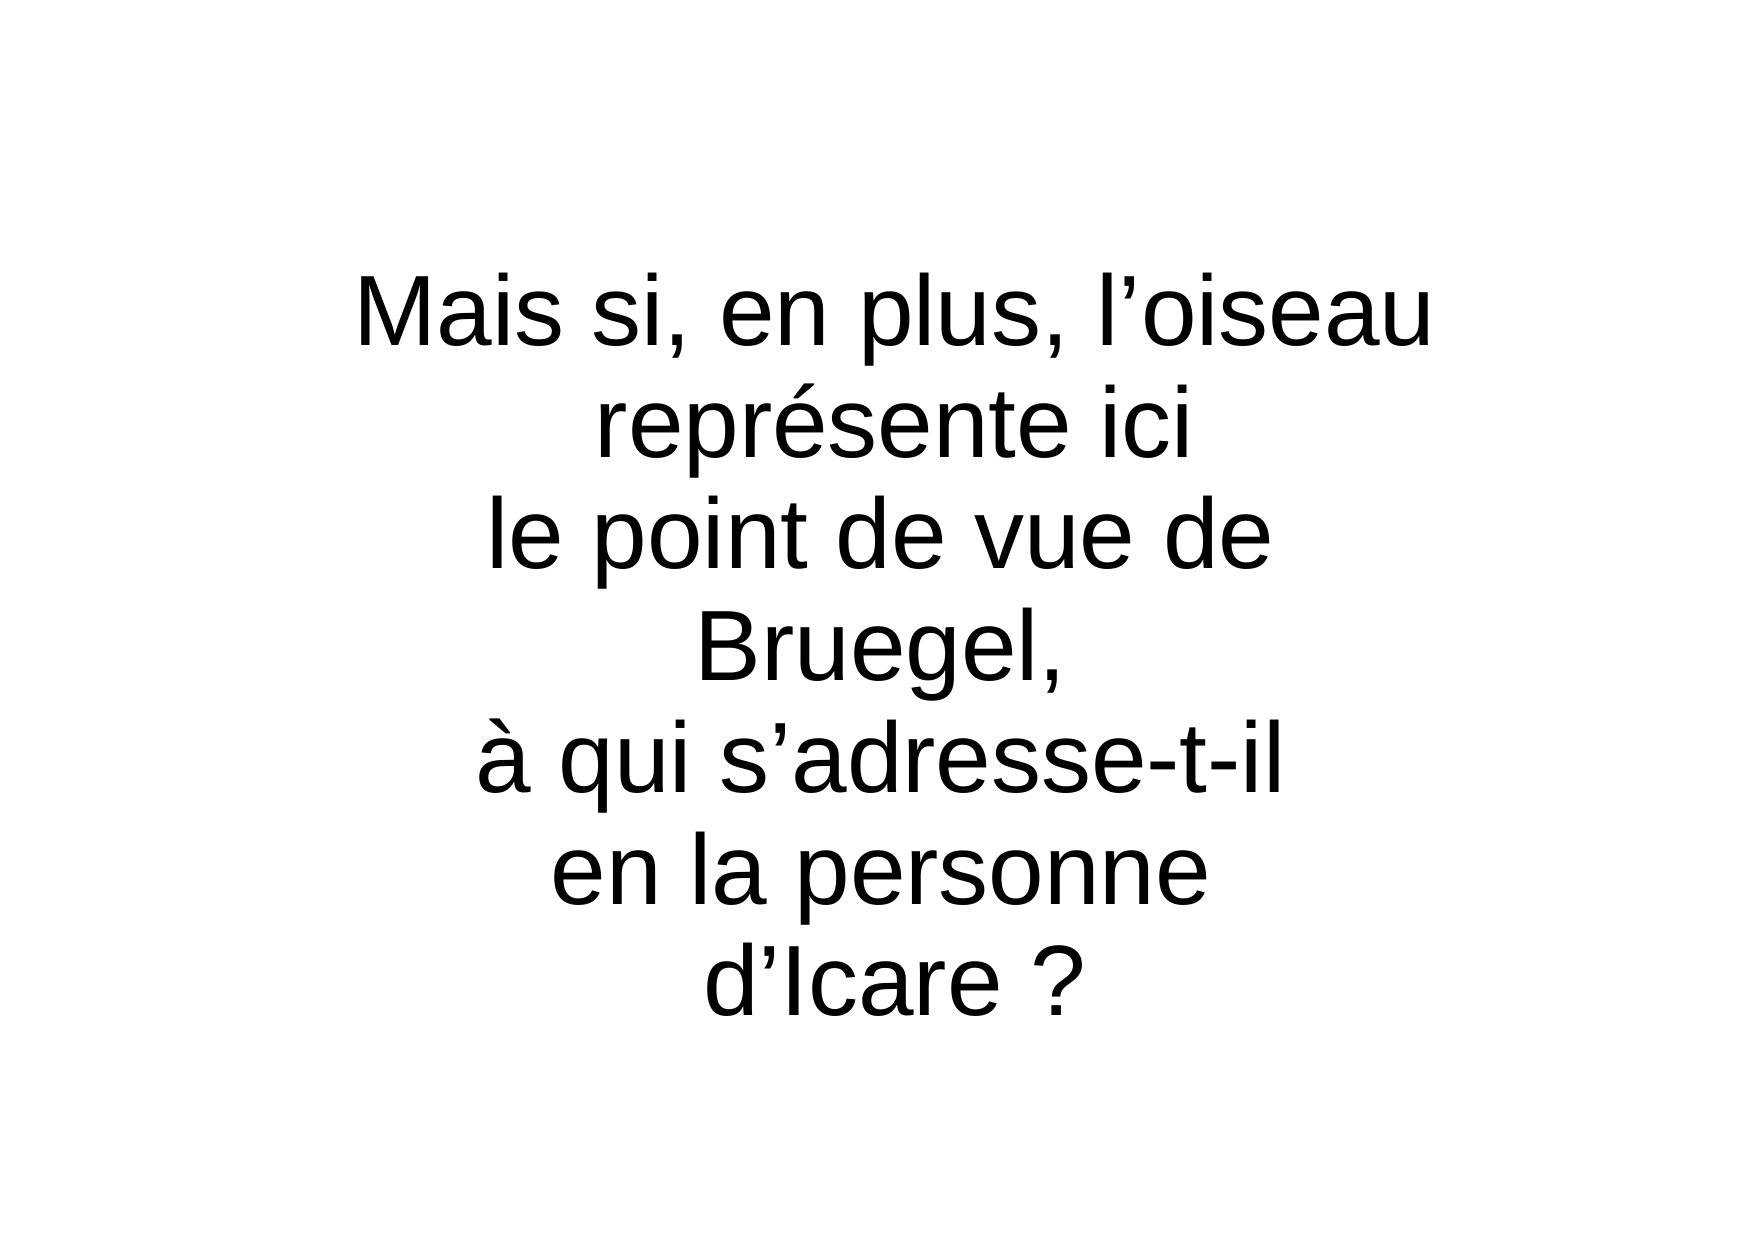

Mais si, en plus, l’oiseau représente ici
le point de vue de
Bruegel,
à qui s’adresse-t-il
en la personne
d’Icare ?